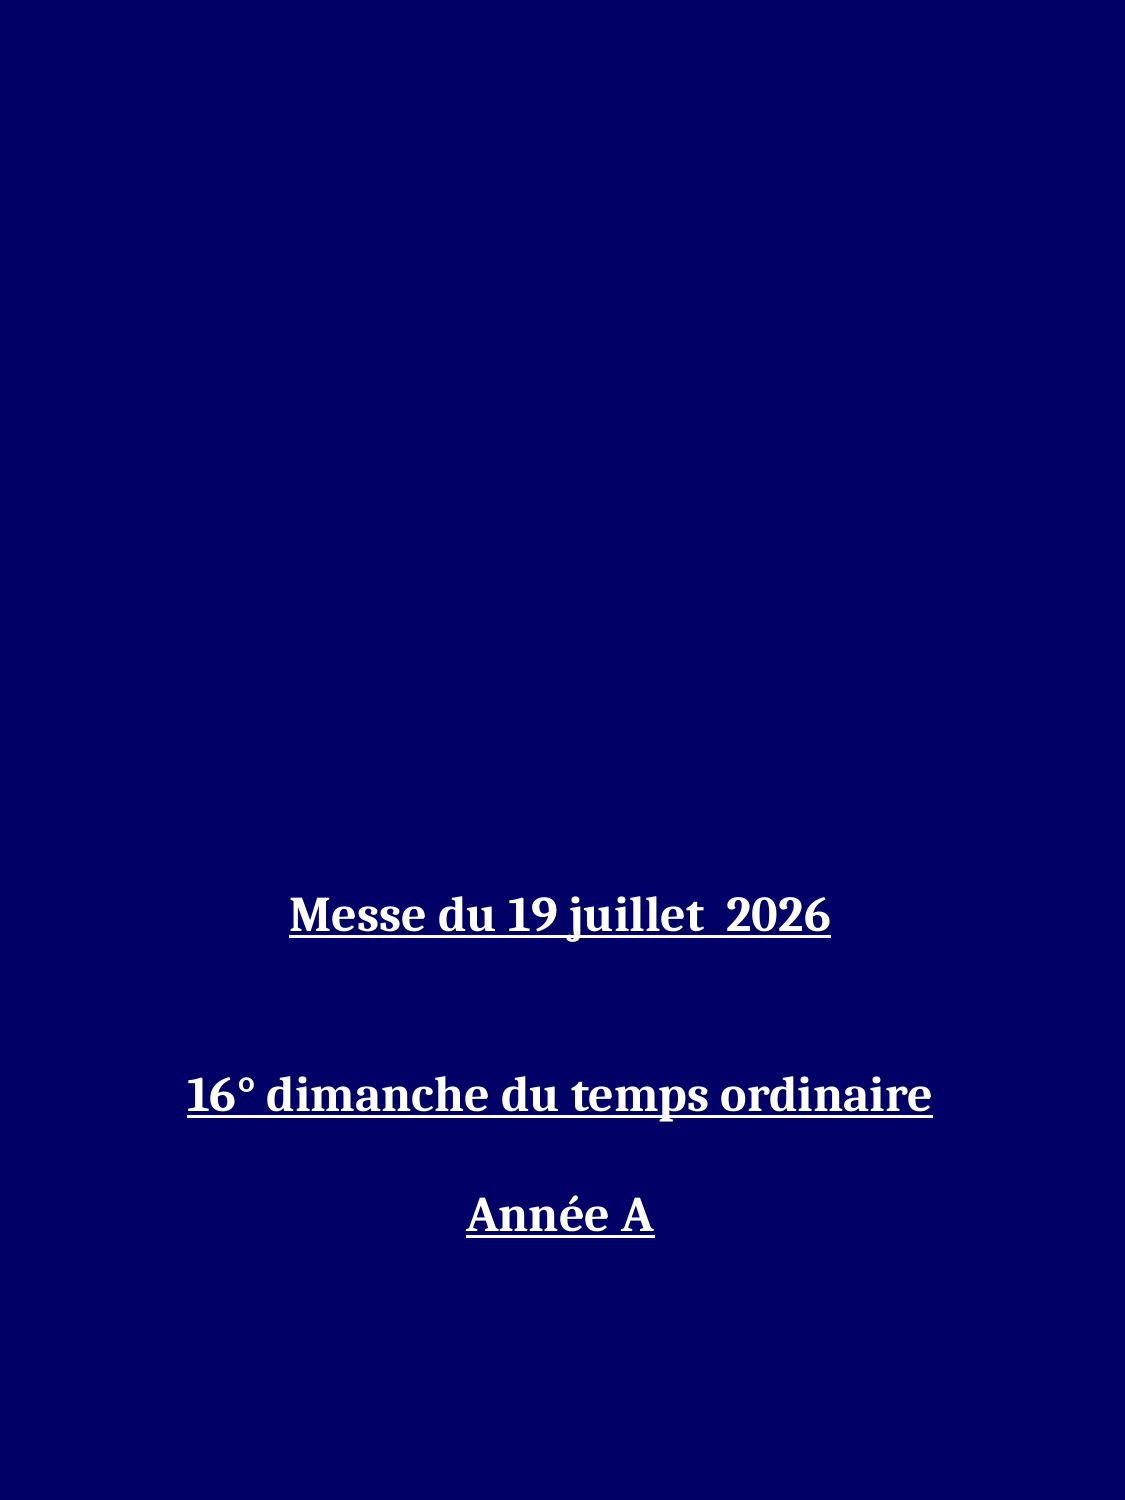

Messe du 19 juillet 2026
16° dimanche du temps ordinaire
Année A